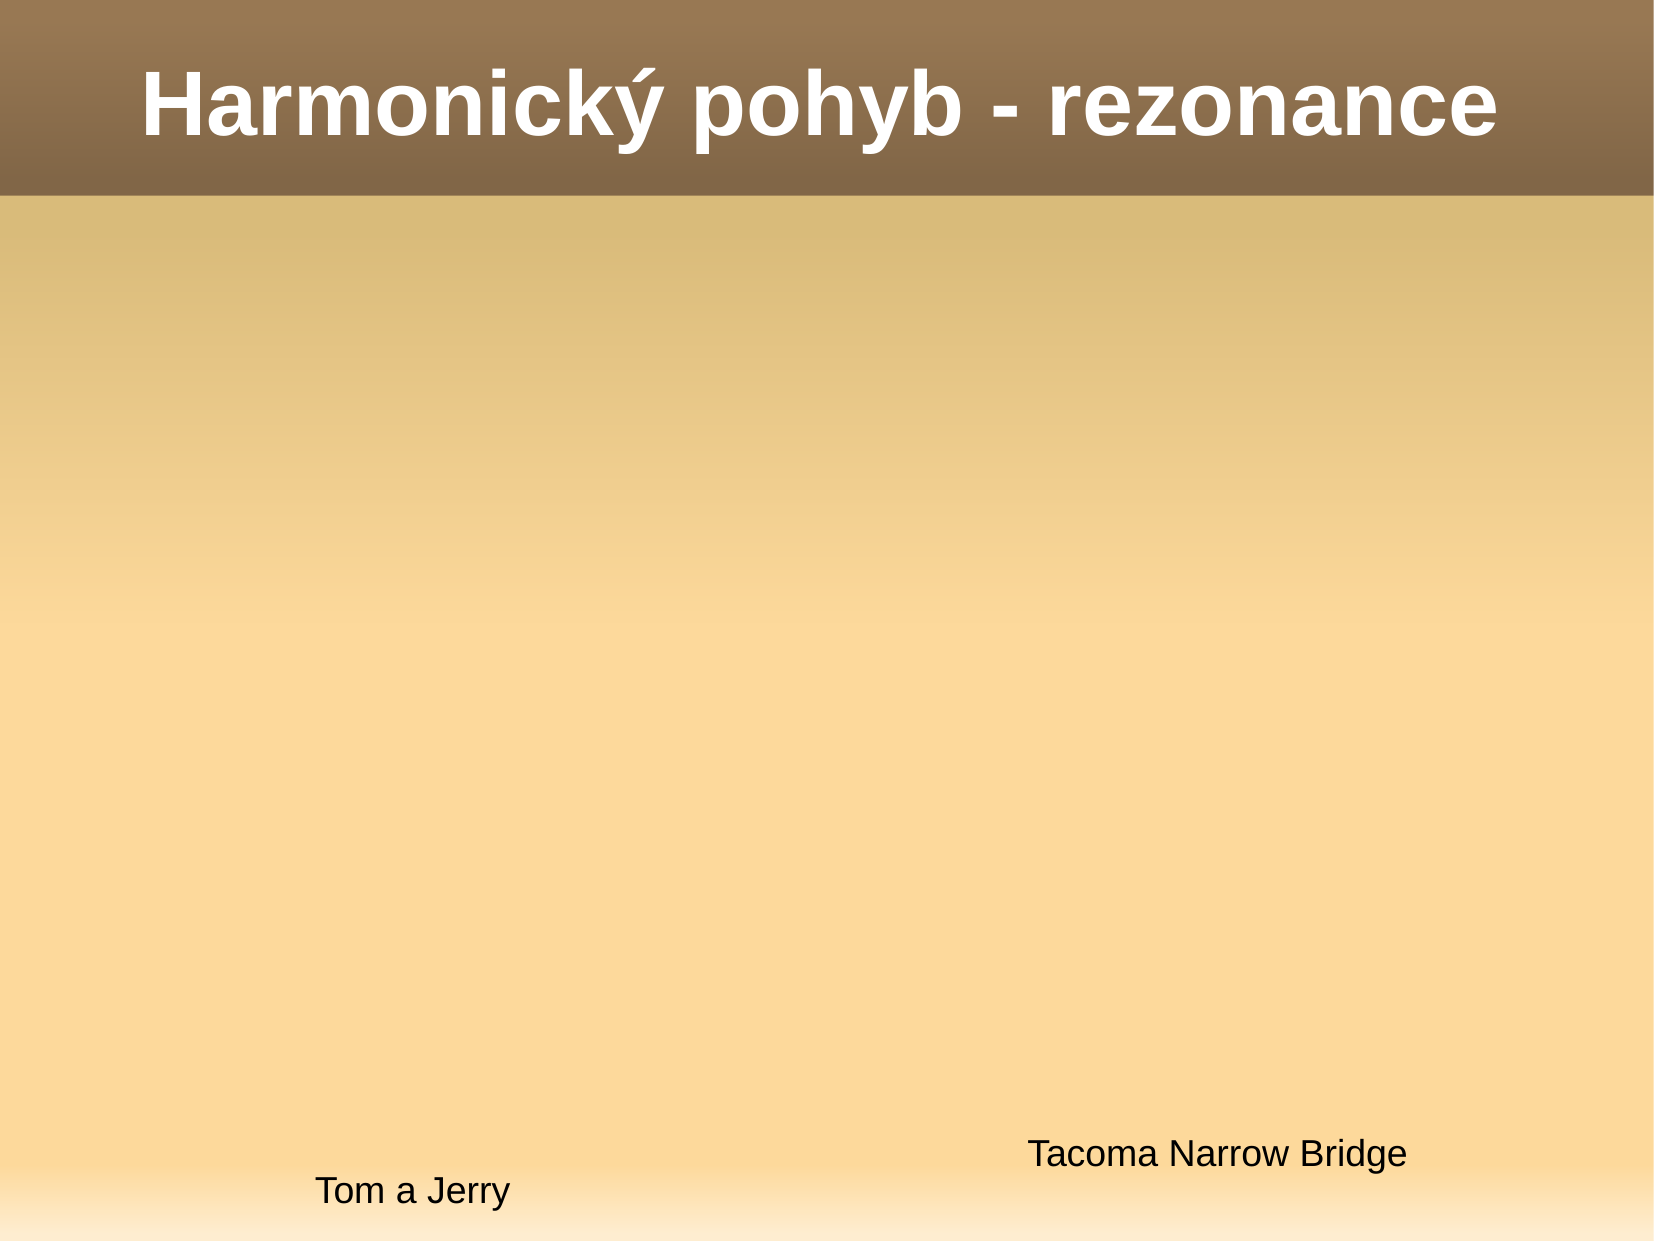

# Harmonický pohyb - rezonance
Tacoma Narrow Bridge
Tom a Jerry